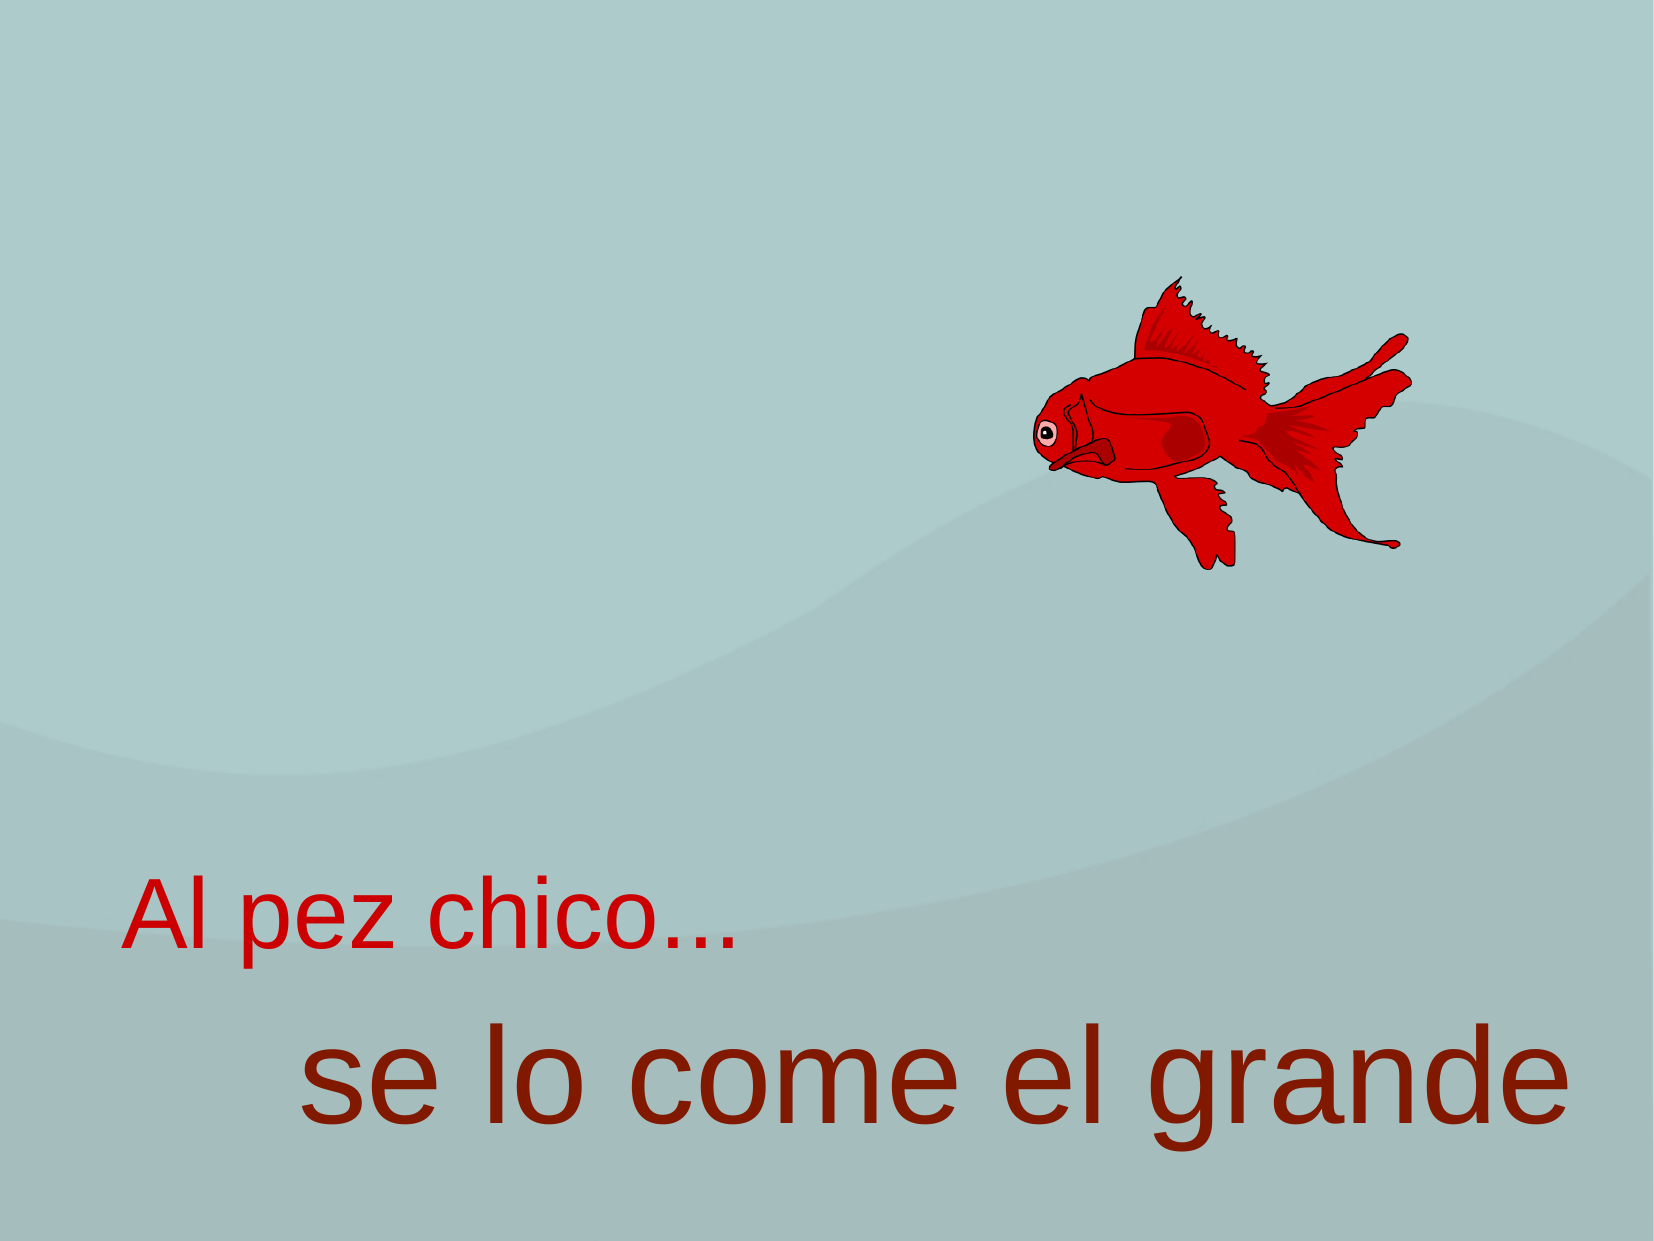

Al pez chico...
se lo come el grande